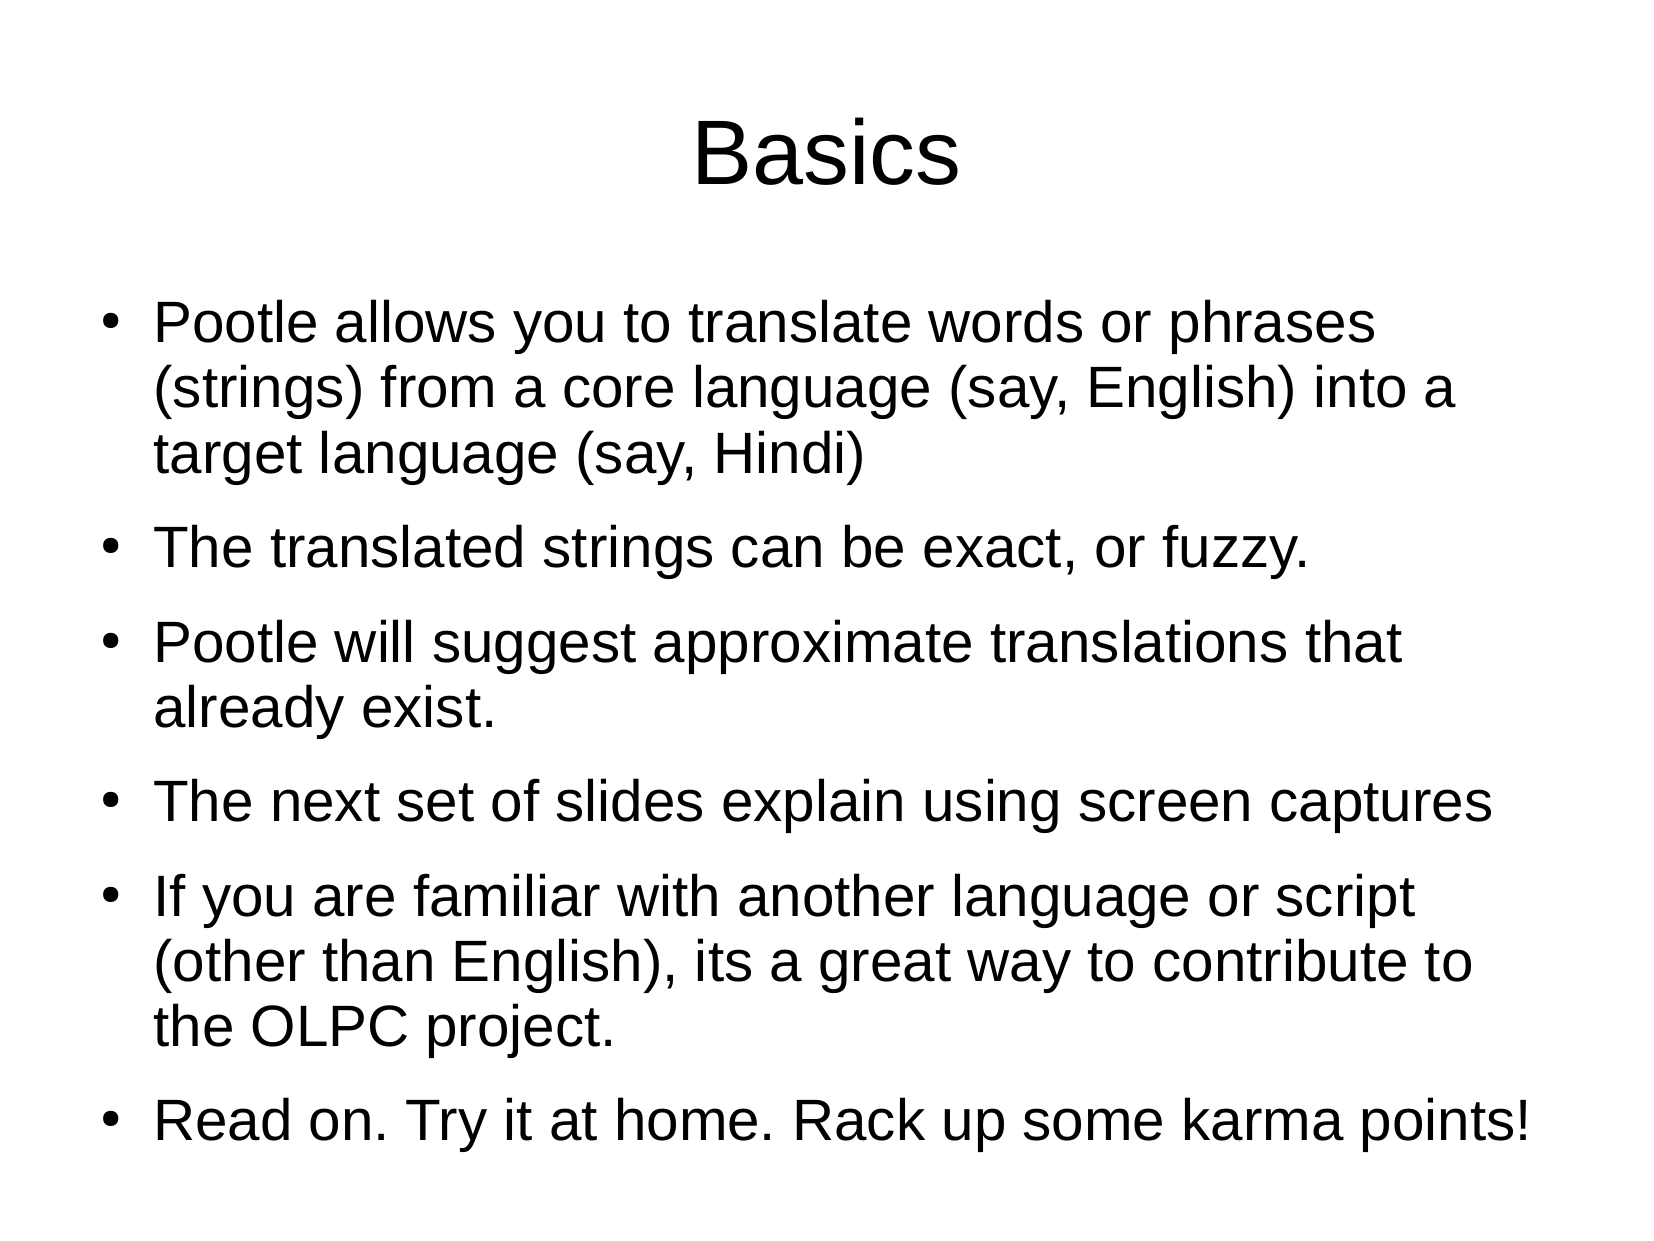

# Basics
Pootle allows you to translate words or phrases (strings) from a core language (say, English) into a target language (say, Hindi)
The translated strings can be exact, or fuzzy.
Pootle will suggest approximate translations that already exist.
The next set of slides explain using screen captures
If you are familiar with another language or script (other than English), its a great way to contribute to the OLPC project.
Read on. Try it at home. Rack up some karma points!